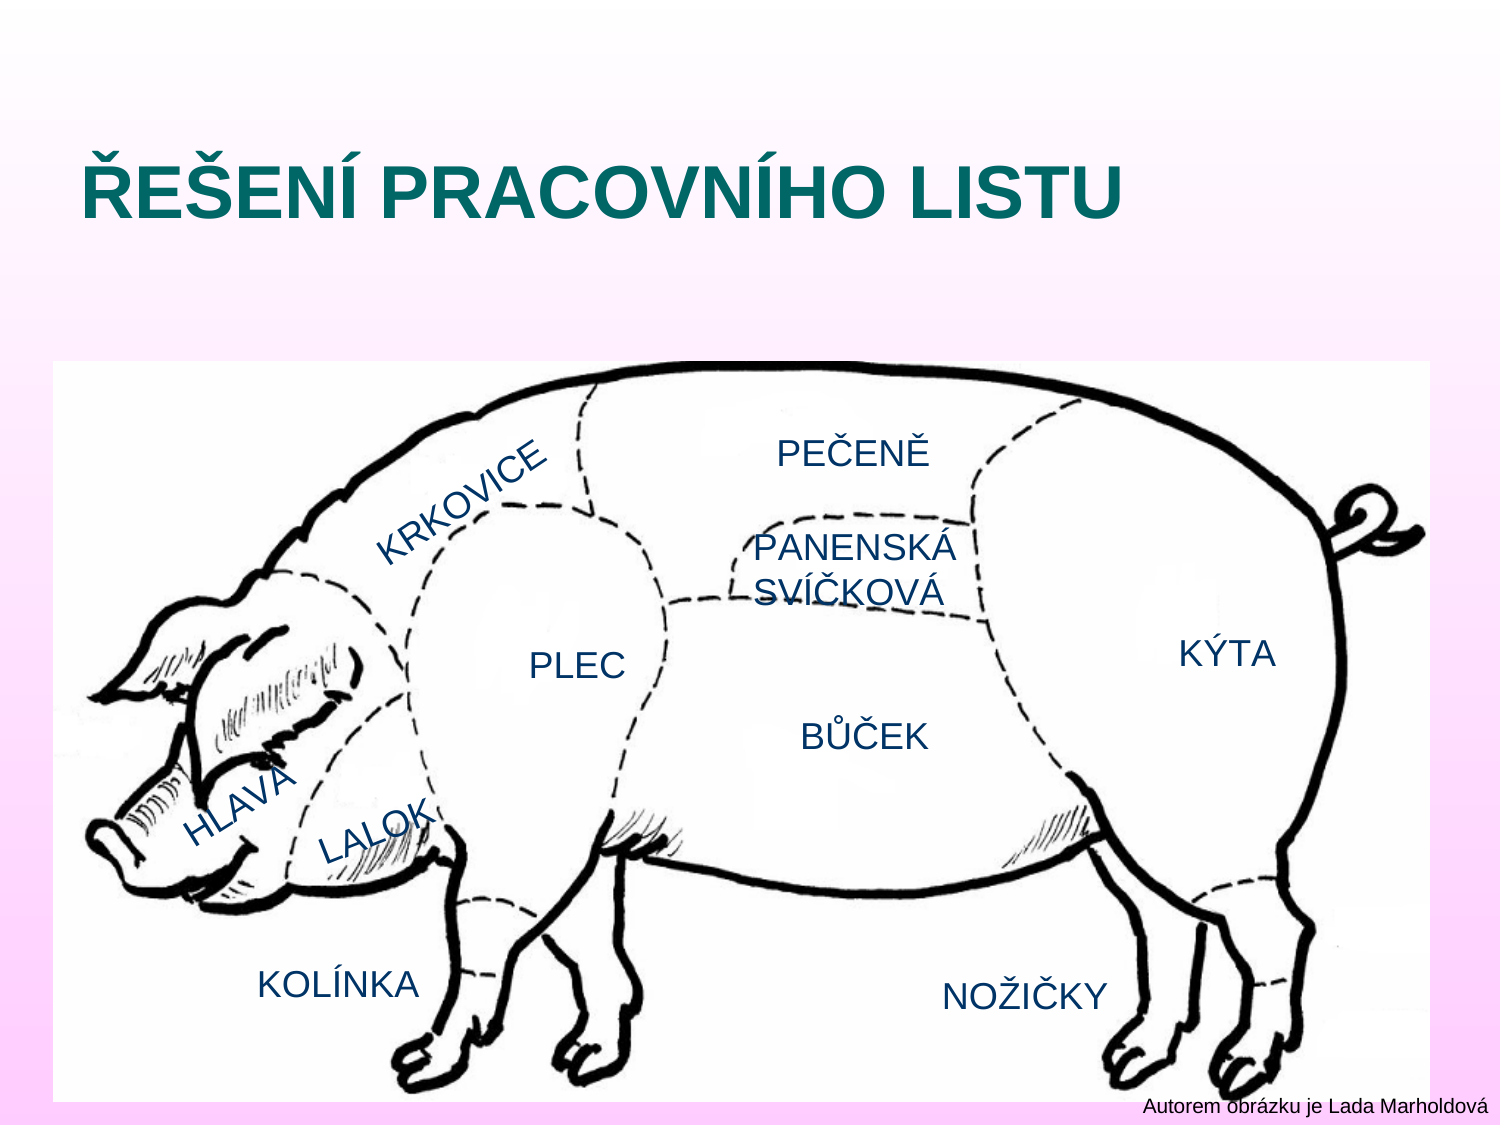

# ŘEŠENÍ PRACOVNÍHO LISTU
PEČENĚ
KRKOVICE
PANENSKÁ SVÍČKOVÁ
KÝTA
PLEC
BŮČEK
HLAVA
LALOK
KOLÍNKA
NOŽIČKY
Autorem obrázku je Lada Marholdová